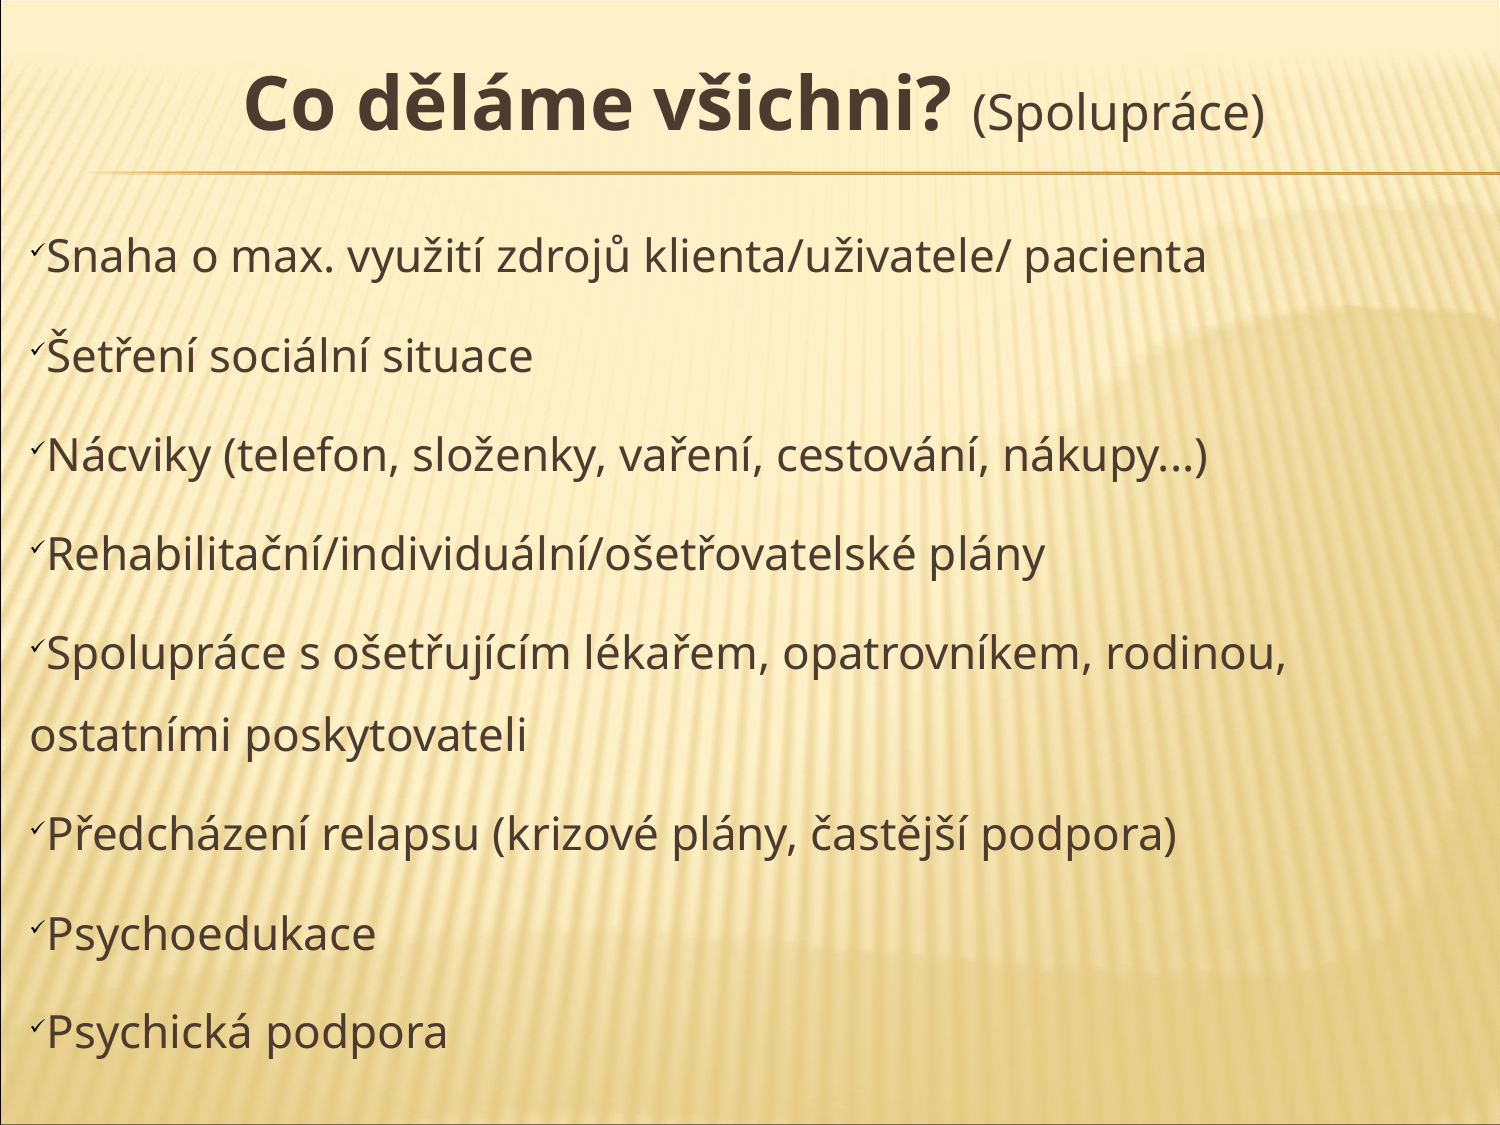

Co děláme všichni? (Spolupráce)
Snaha o max. využití zdrojů klienta/uživatele/ pacienta
Šetření sociální situace
Nácviky (telefon, složenky, vaření, cestování, nákupy...)
Rehabilitační/individuální/ošetřovatelské plány
Spolupráce s ošetřujícím lékařem, opatrovníkem, rodinou, ostatními poskytovateli
Předcházení relapsu (krizové plány, častější podpora)
Psychoedukace
Psychická podpora